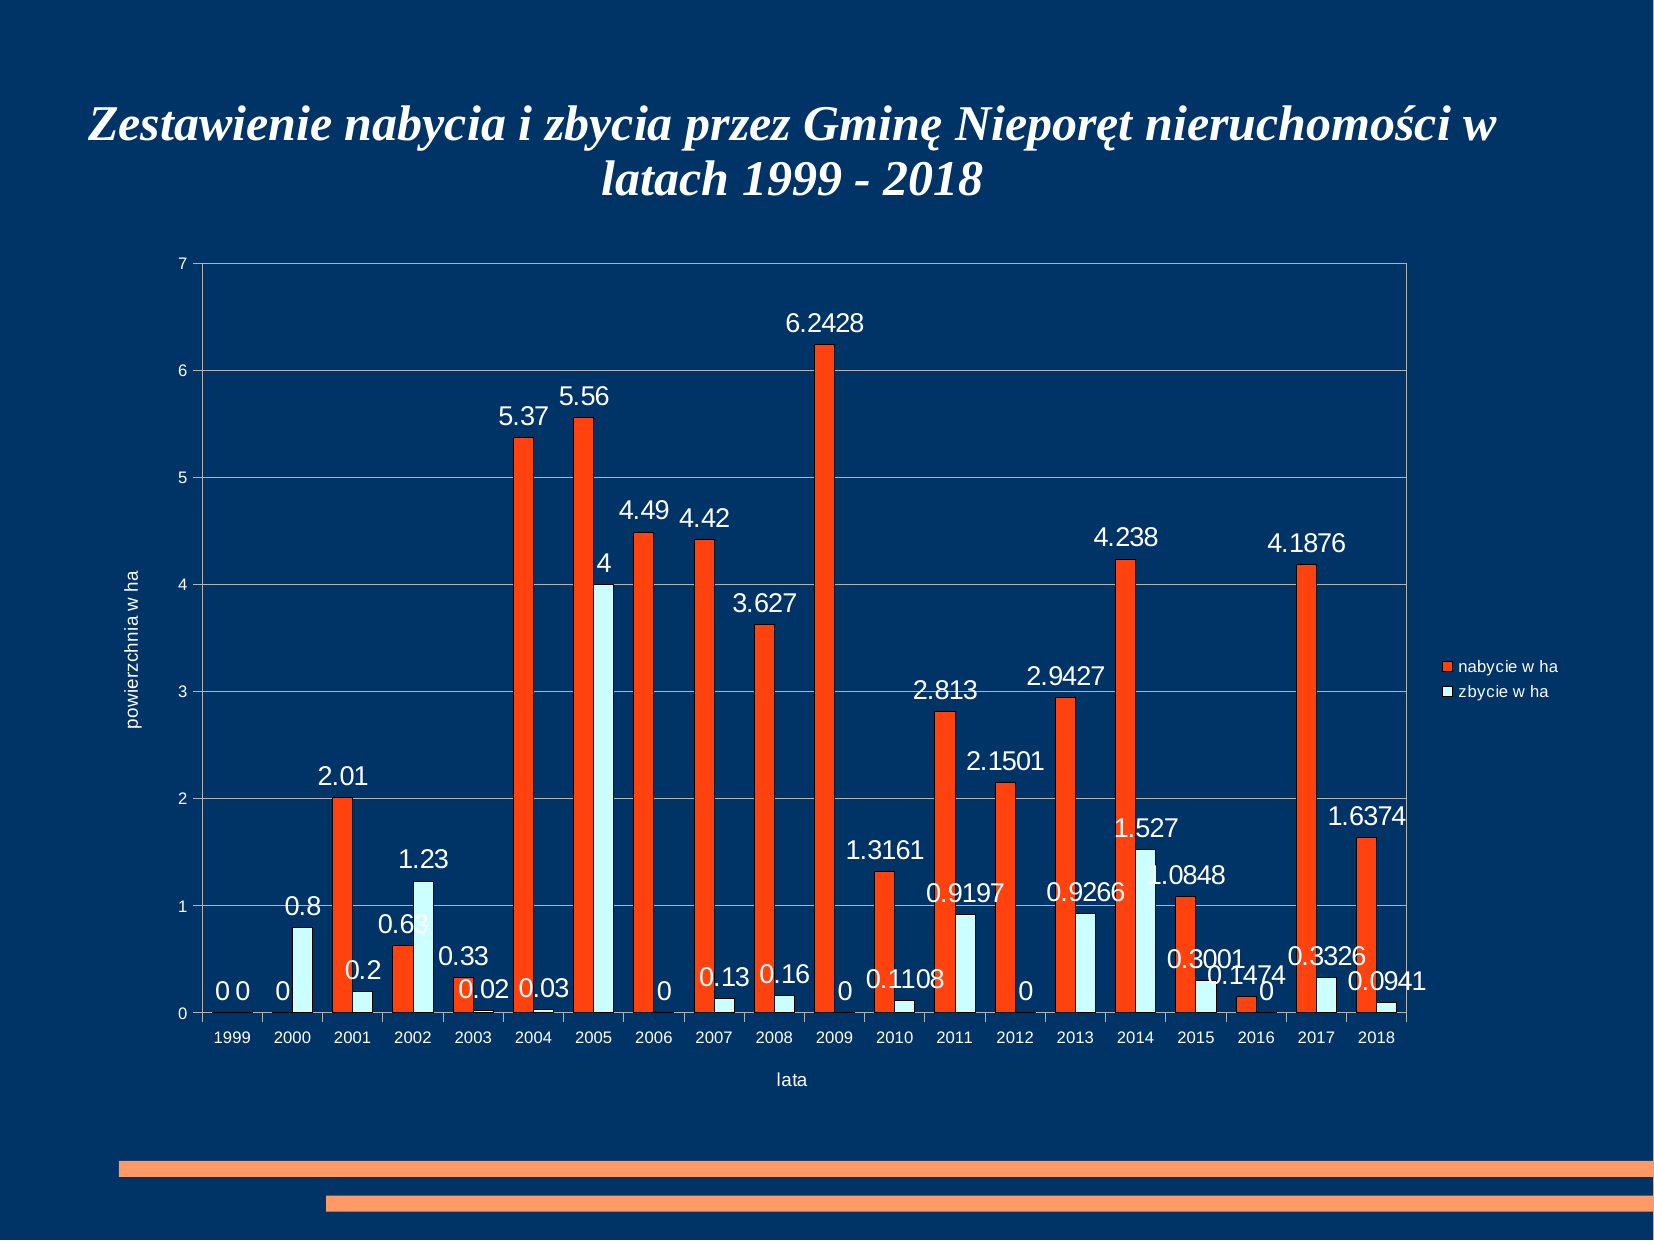

Zestawienie nabycia i zbycia przez Gminę Nieporęt nieruchomości w latach 1999 - 2018
#
### Chart
| Category | nabycie w ha | zbycie w ha |
|---|---|---|
| 1999 | 0.0 | 0.0 |
| 2000 | 0.0 | 0.8 |
| 2001 | 2.01 | 0.2 |
| 2002 | 0.63 | 1.23 |
| 2003 | 0.33 | 0.02 |
| 2004 | 5.37 | 0.03 |
| 2005 | 5.56 | 4.0 |
| 2006 | 4.49 | 0.0 |
| 2007 | 4.42 | 0.13 |
| 2008 | 3.627 | 0.16 |
| 2009 | 6.2428 | 0.0 |
| 2010 | 1.3161 | 0.1108 |
| 2011 | 2.813 | 0.9197 |
| 2012 | 2.1501 | 0.0 |
| 2013 | 2.9427 | 0.9266 |
| 2014 | 4.238 | 1.527 |
| 2015 | 1.0848 | 0.3001 |
| 2016 | 0.1474 | 0.0 |
| 2017 | 4.1876 | 0.3326 |
| 2018 | 1.6374 | 0.0941 |